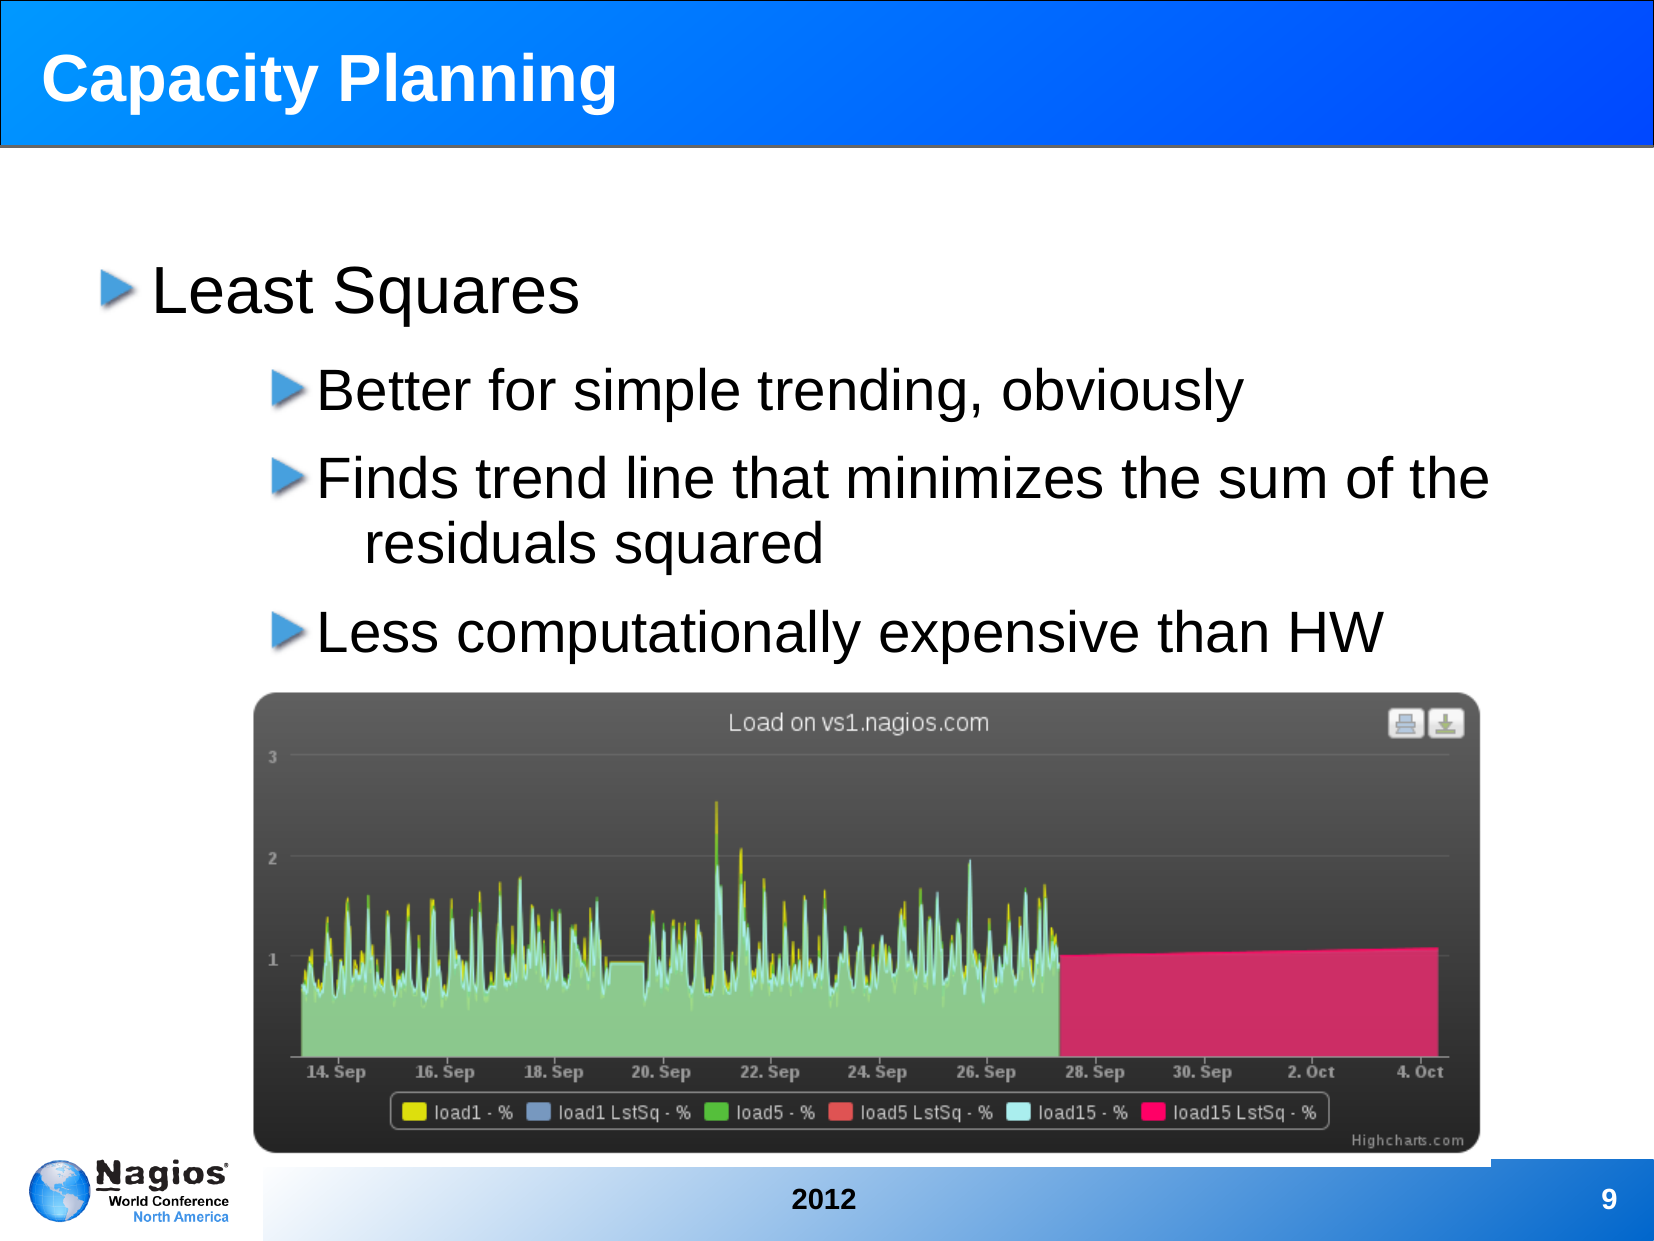

# Capacity Planning
Least Squares
Better for simple trending, obviously
Finds trend line that minimizes the sum of the residuals squared
Less computationally expensive than HW
2011
9